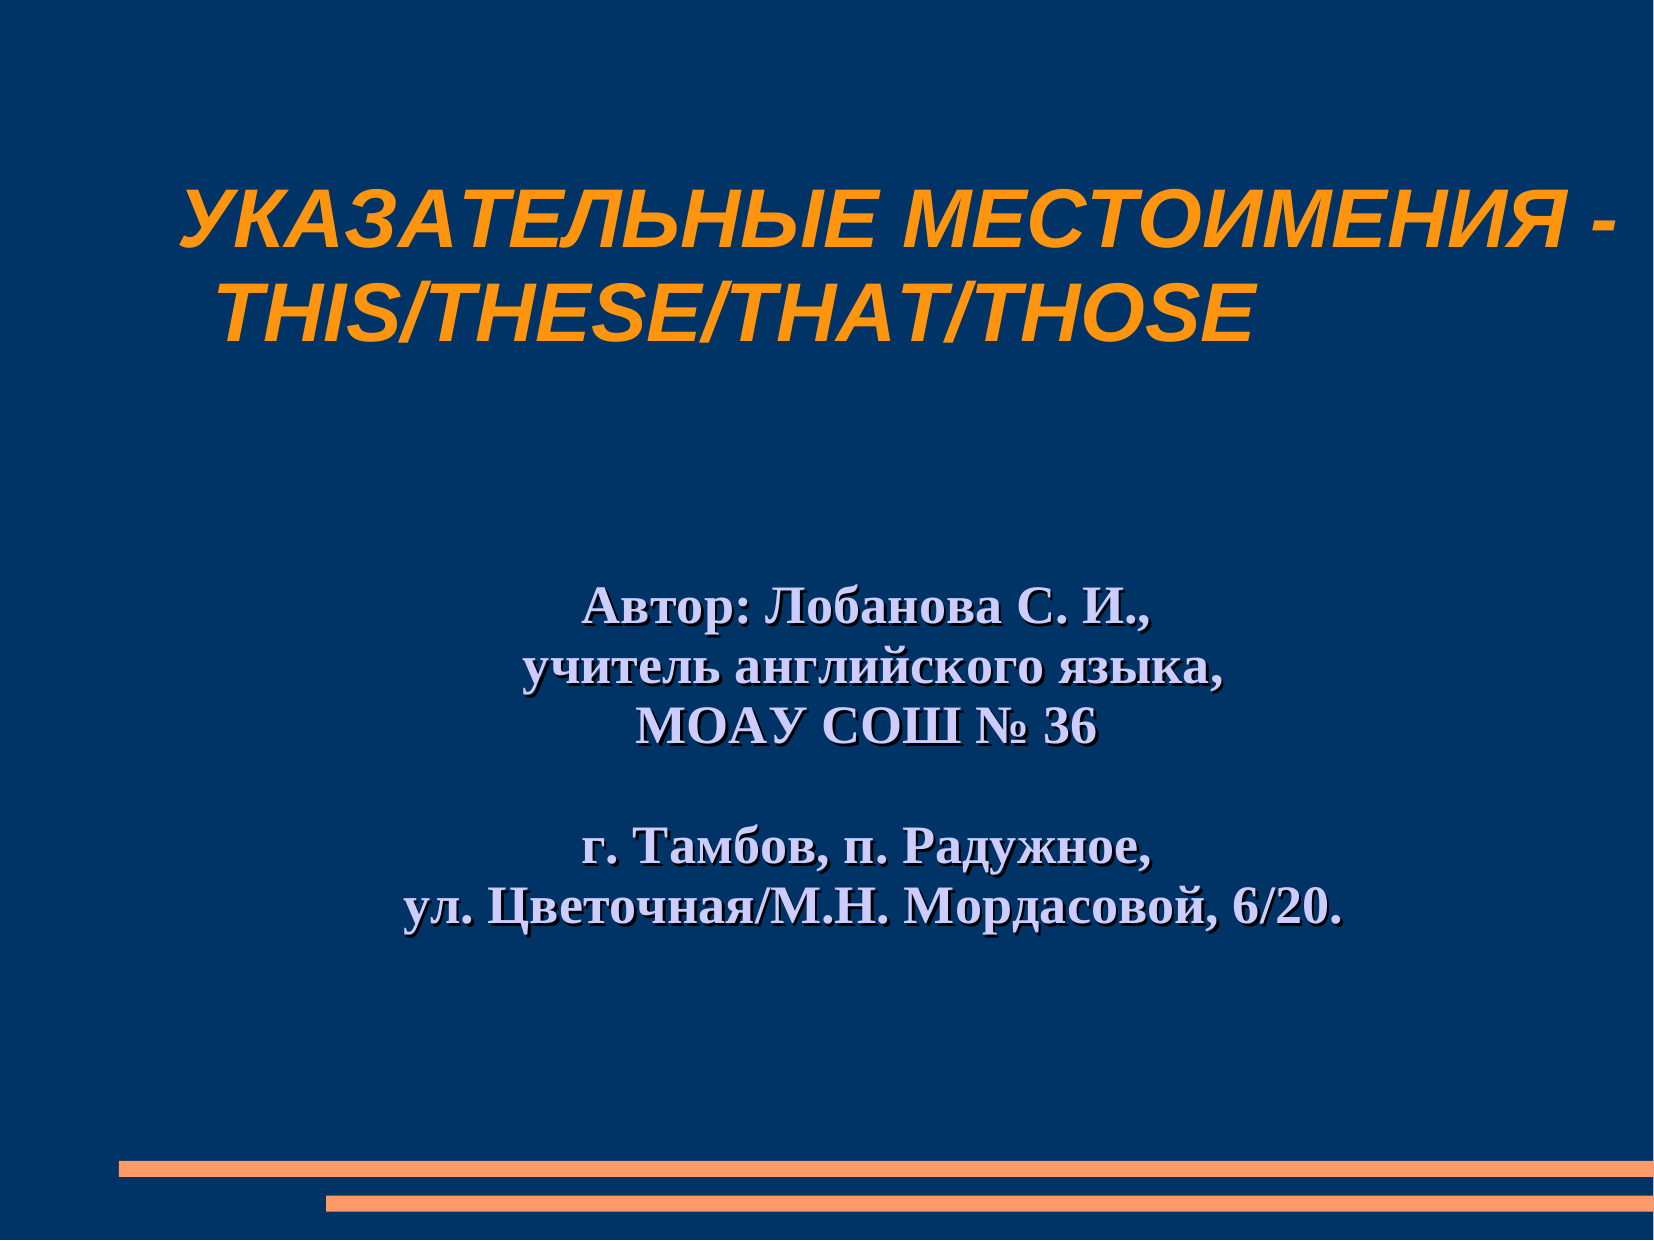

# УКАЗАТЕЛЬНЫЕ МЕСТОИМЕНИЯ - THIS/THESE/THAT/THOSE
Автор: Лобанова С. И.,
учитель английского языка,
МОАУ СОШ № 36
г. Тамбов, п. Радужное,
ул. Цветочная/М.Н. Мордасовой, 6/20.